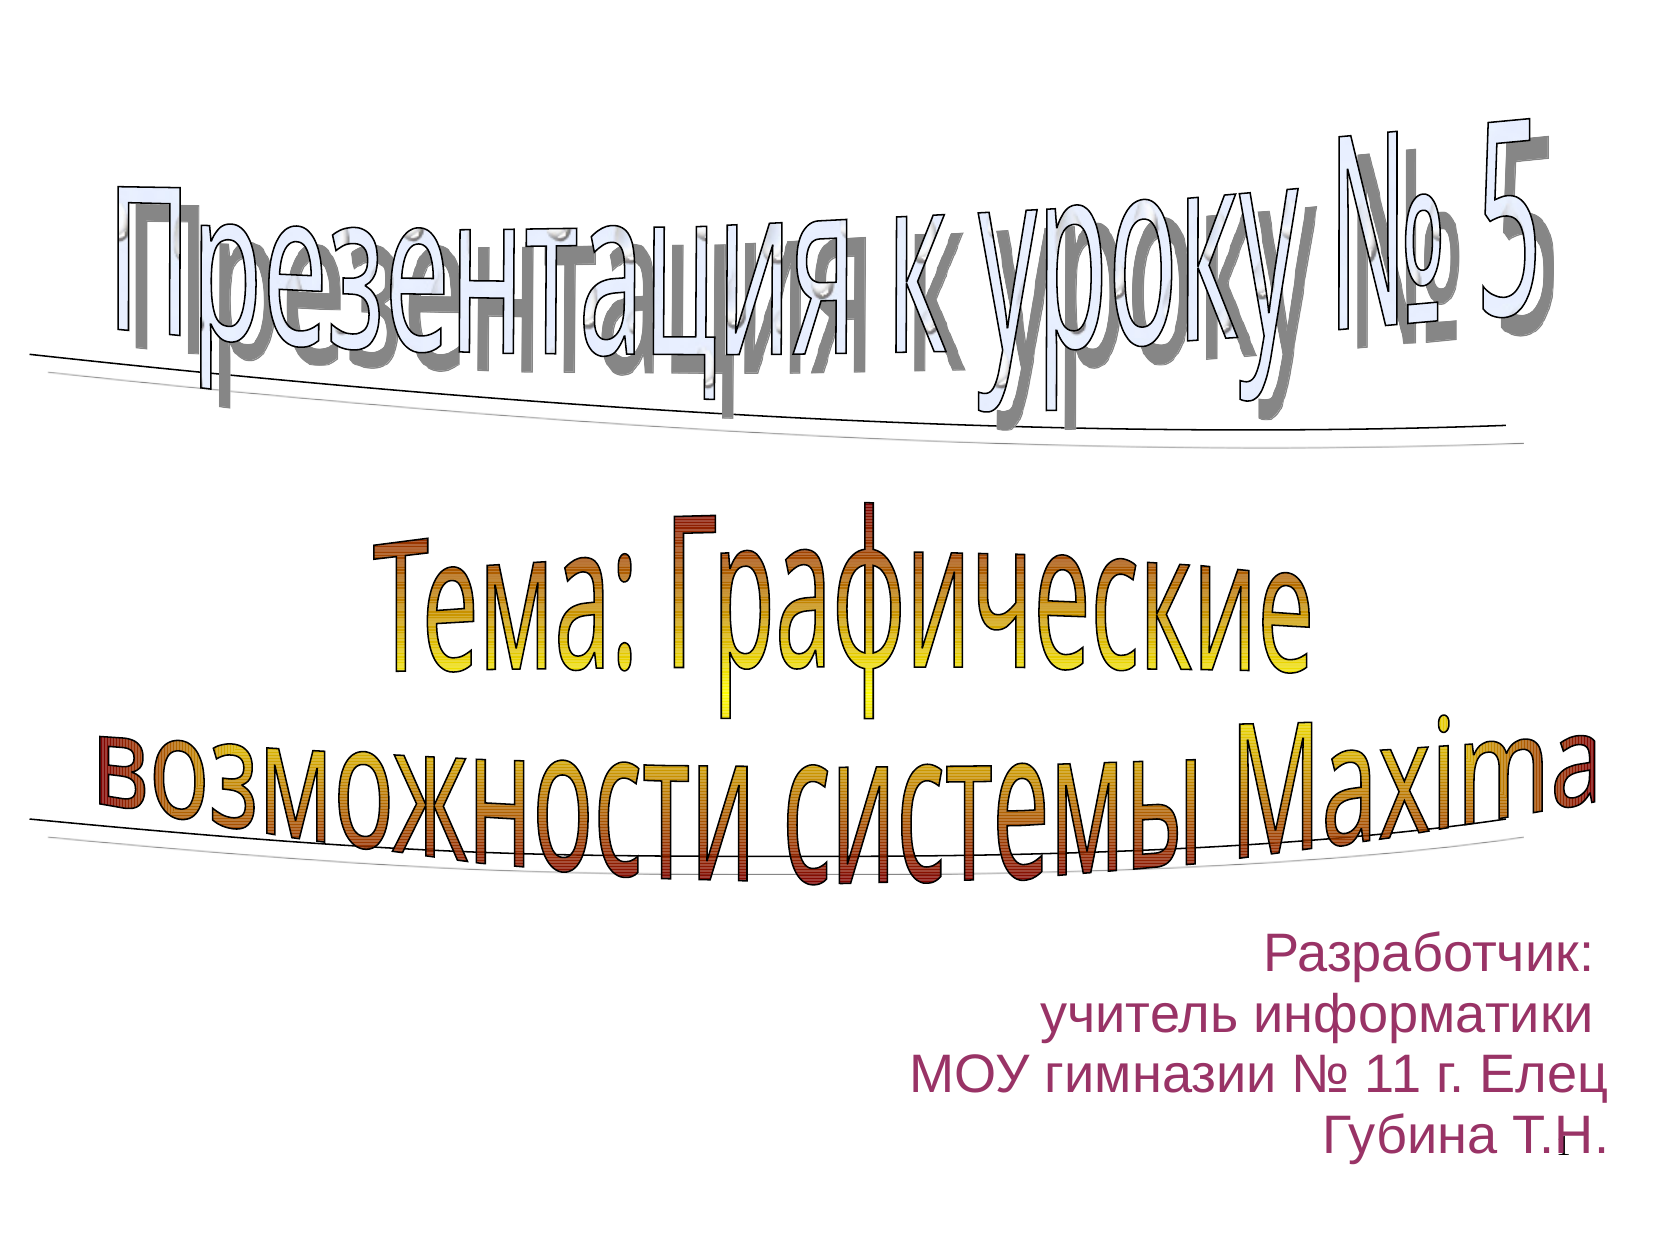

Презентация к уроку № 5
Тема: Графические
возможности системы Maxima
Разработчик:
учитель информатики
МОУ гимназии № 11 г. Елец
Губина Т.Н.
1